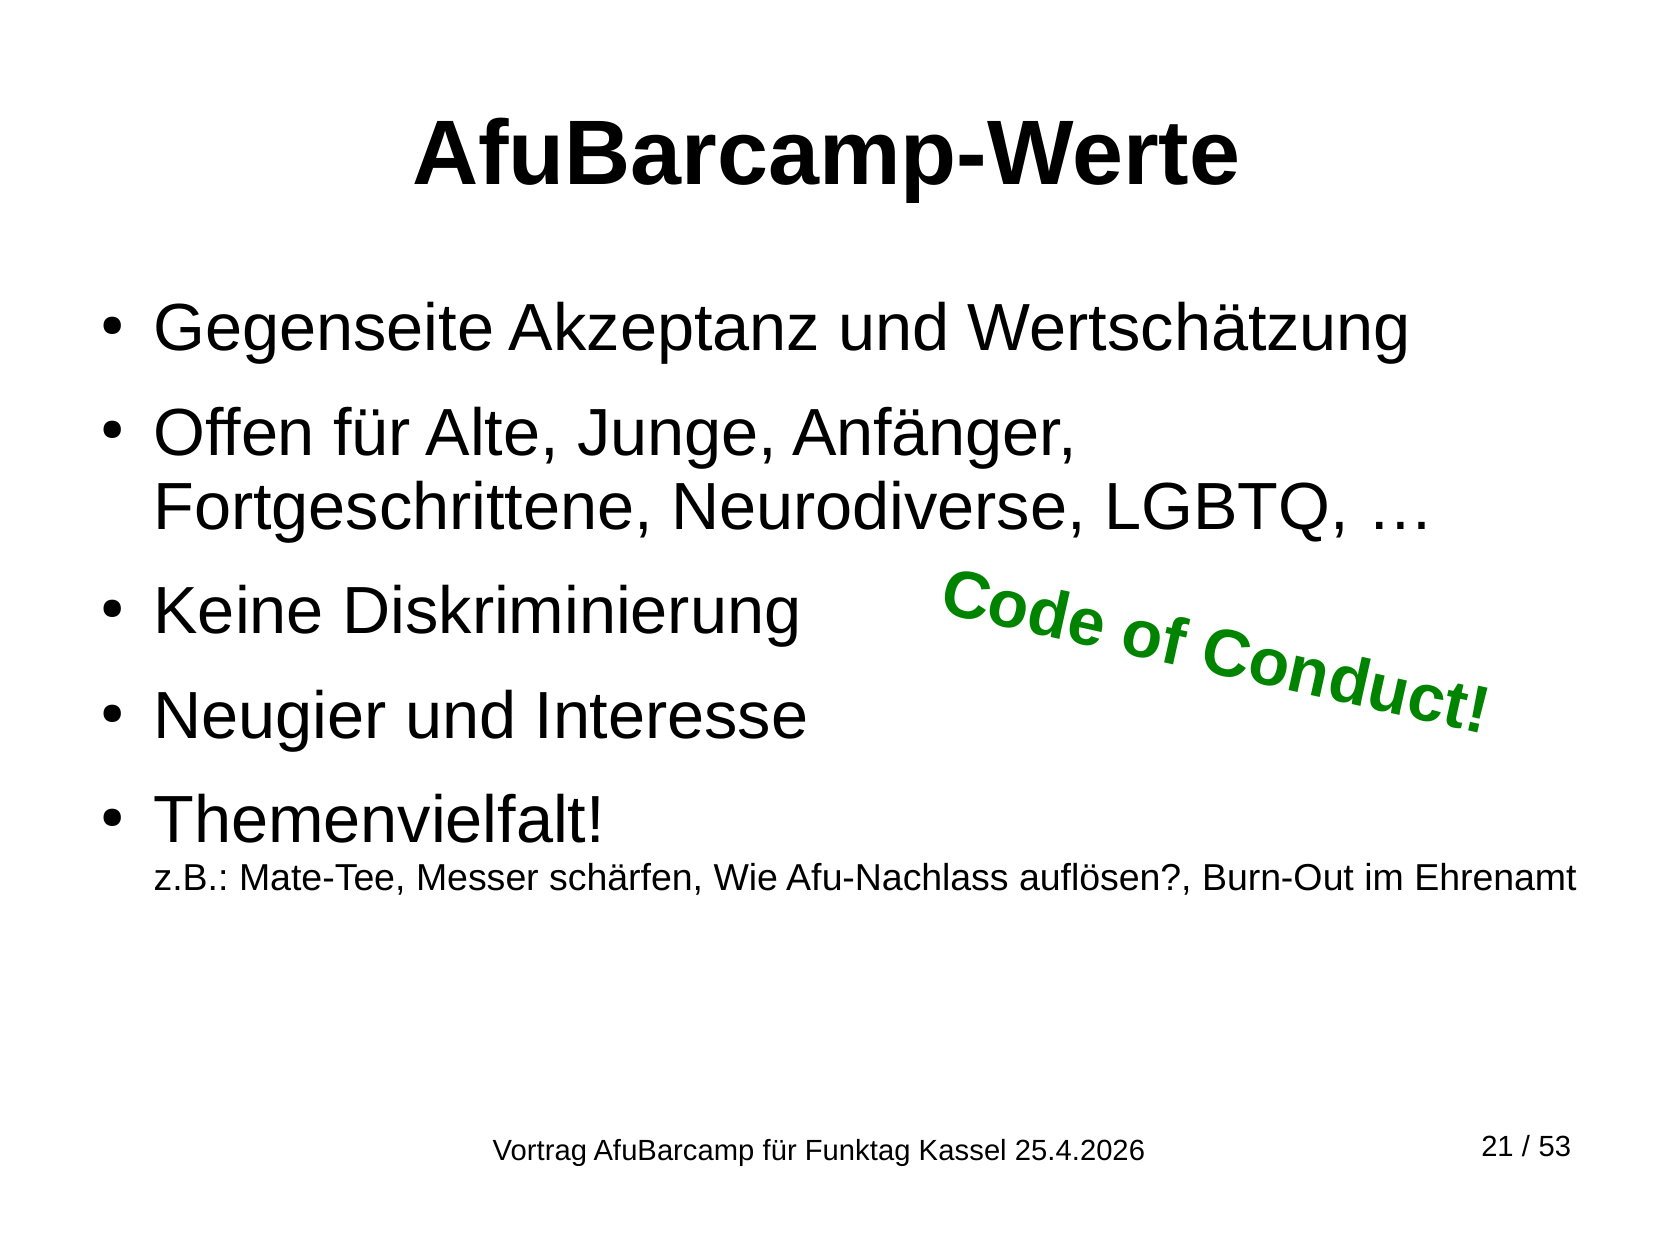

# AfuBarcamp-Werte
Gegenseite Akzeptanz und Wertschätzung
Offen für Alte, Junge, Anfänger, Fortgeschrittene, Neurodiverse, LGBTQ, …
Keine Diskriminierung
Neugier und Interesse
Themenvielfalt!
z.B.: Mate-Tee, Messer schärfen, Wie Afu-Nachlass auflösen?, Burn-Out im Ehrenamt
Code of Conduct!